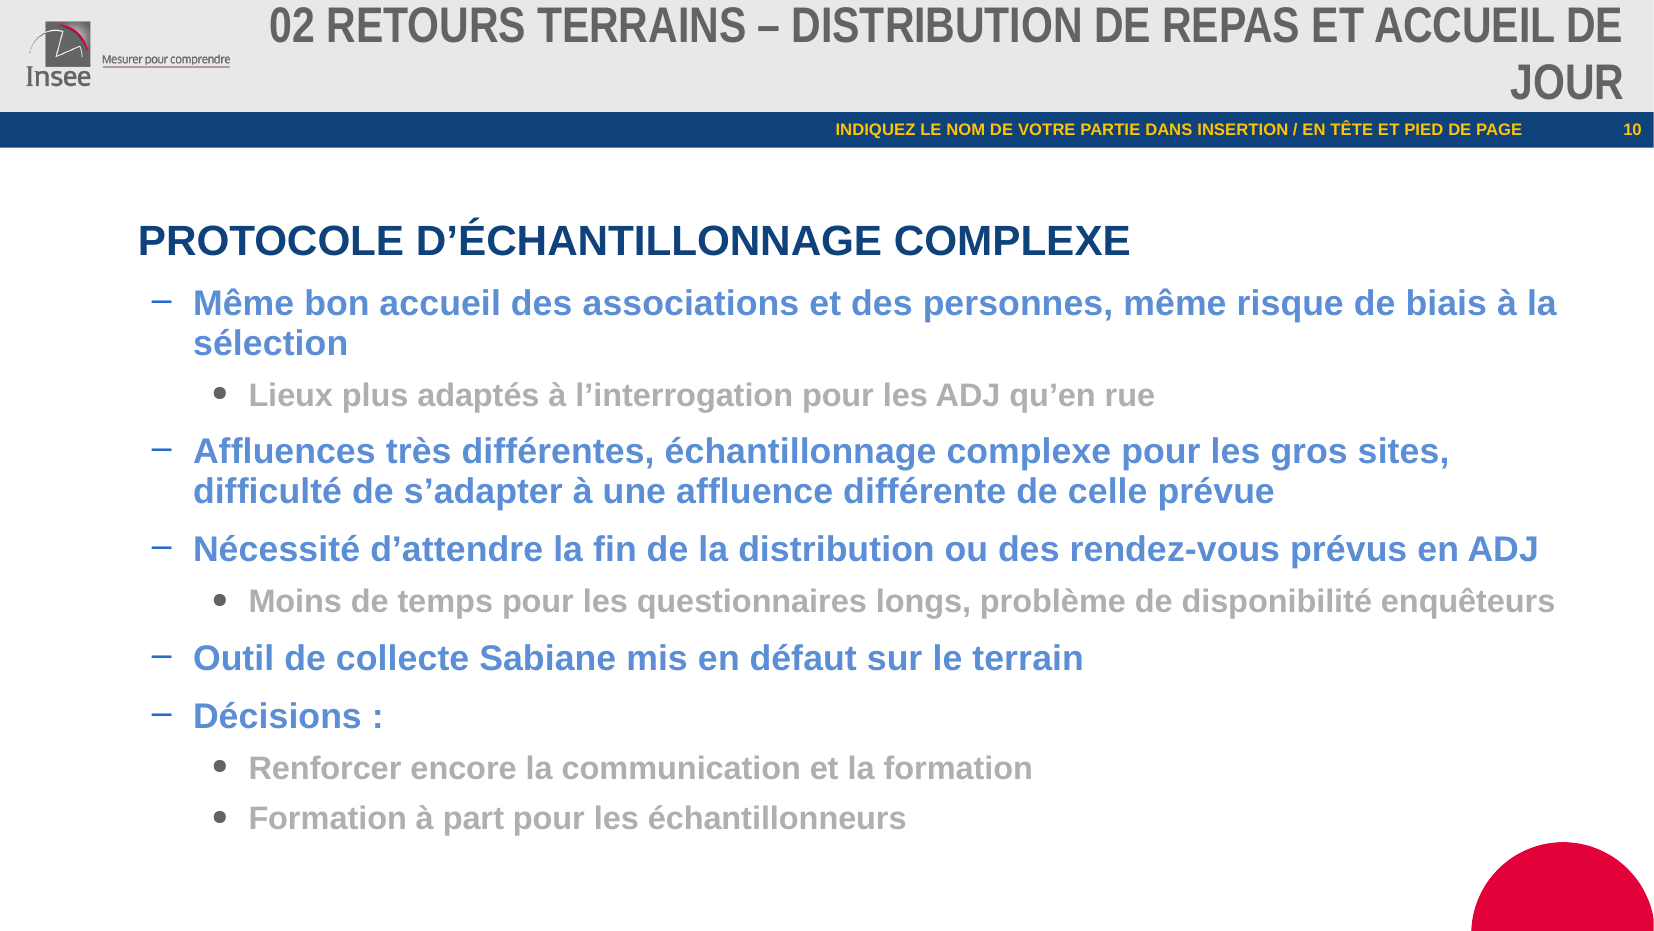

# 02 RETOURS TERRAINS – DISTRIBution de repas et Accueil de Jour
Indiquez le nom de votre partie dans Insertion / En tête et pied de page
10
Protocole d’échantillonnage complexe
Même bon accueil des associations et des personnes, même risque de biais à la sélection
Lieux plus adaptés à l’interrogation pour les ADJ qu’en rue
Affluences très différentes, échantillonnage complexe pour les gros sites, difficulté de s’adapter à une affluence différente de celle prévue
Nécessité d’attendre la fin de la distribution ou des rendez-vous prévus en ADJ
Moins de temps pour les questionnaires longs, problème de disponibilité enquêteurs
Outil de collecte Sabiane mis en défaut sur le terrain
Décisions :
Renforcer encore la communication et la formation
Formation à part pour les échantillonneurs